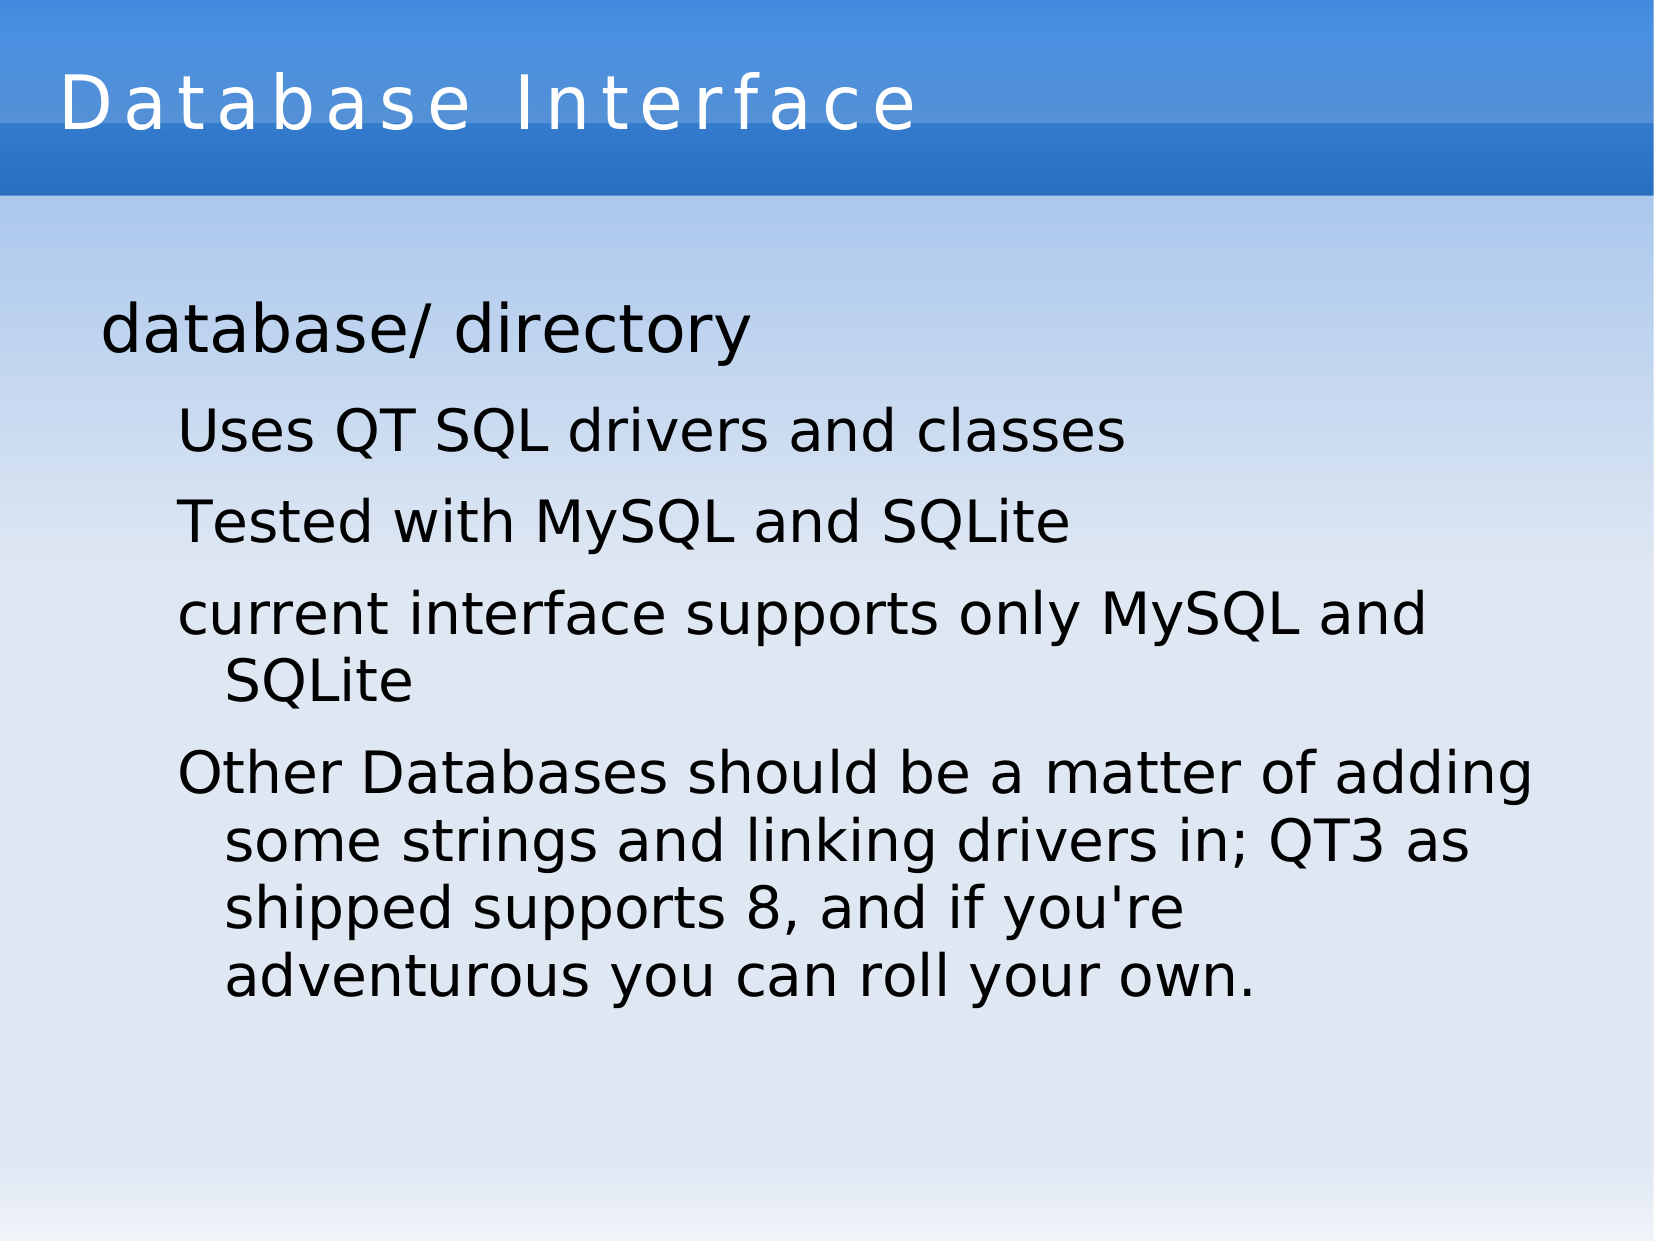

# Database Interface
database/ directory
Uses QT SQL drivers and classes
Tested with MySQL and SQLite
current interface supports only MySQL and SQLite
Other Databases should be a matter of adding some strings and linking drivers in; QT3 as shipped supports 8, and if you're adventurous you can roll your own.